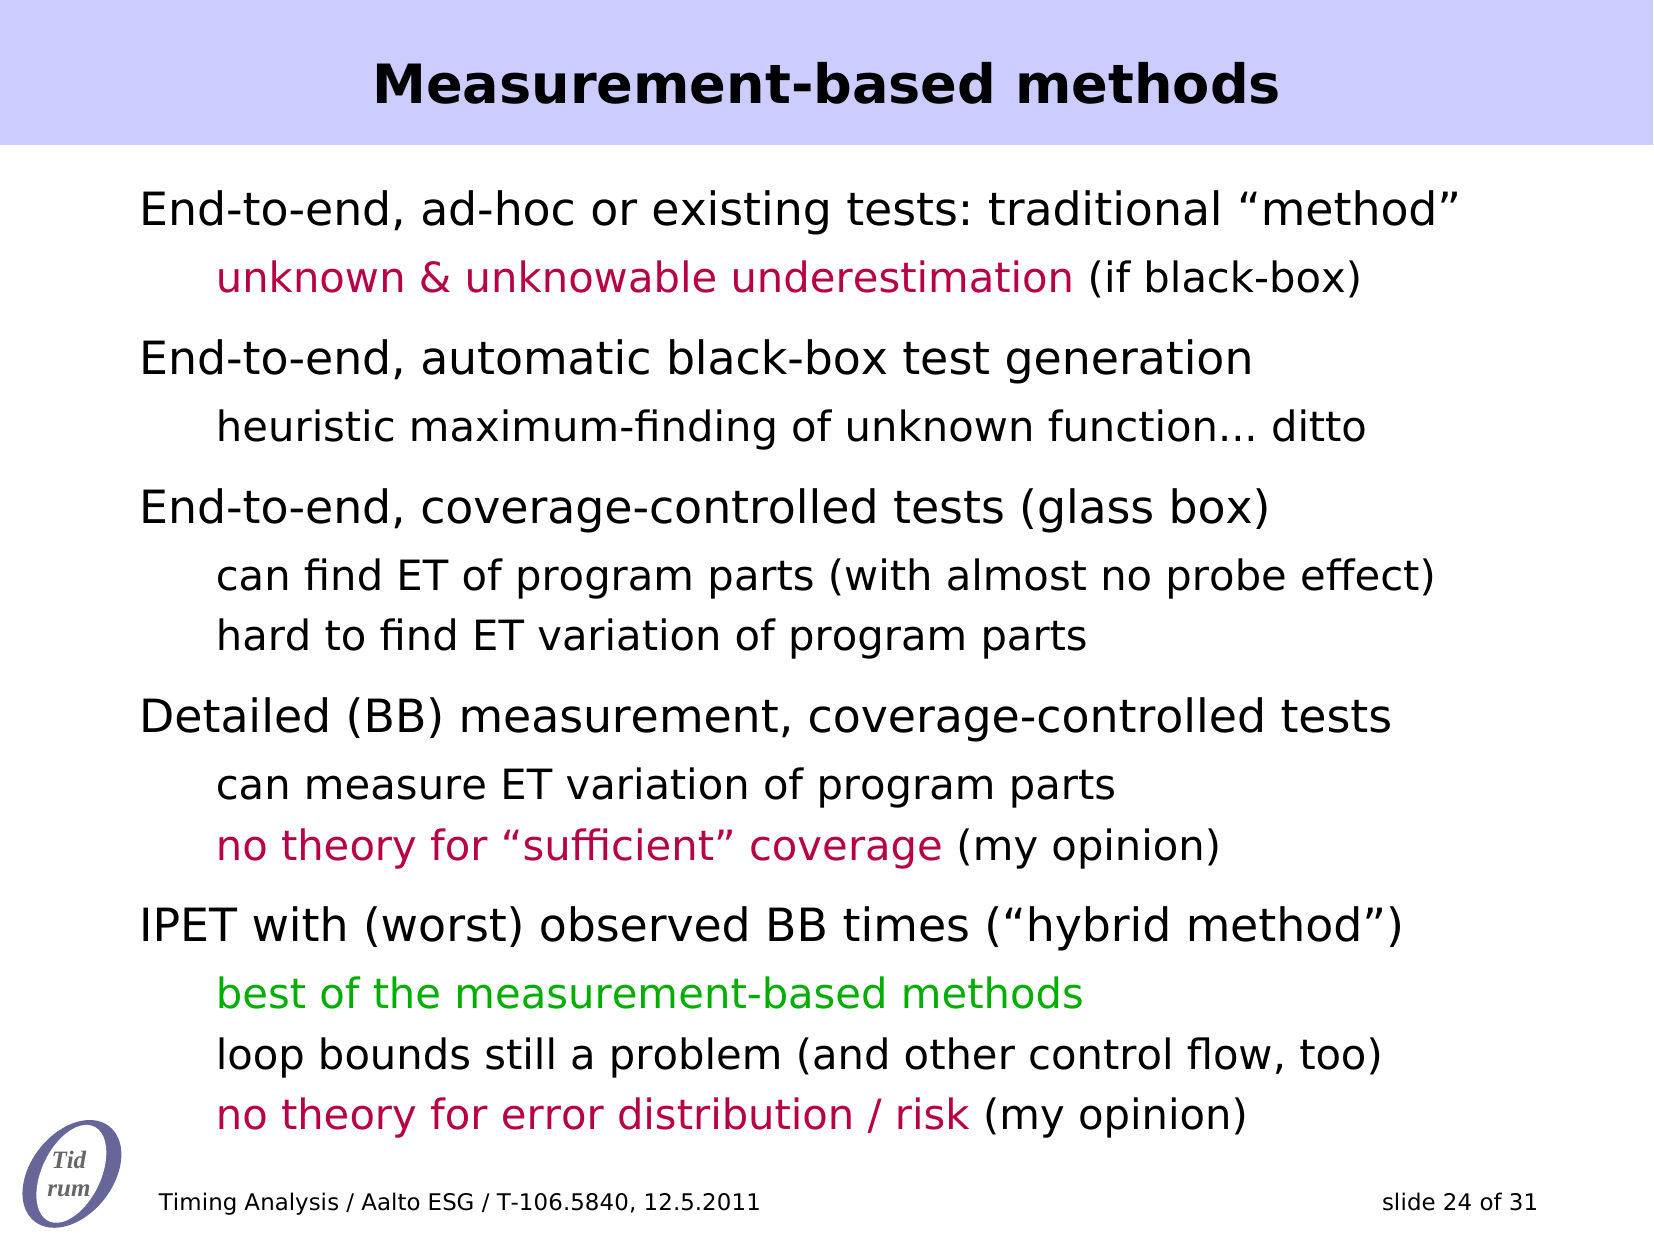

# Measurement-based methods
End-to-end, ad-hoc or existing tests: traditional “method”
unknown & unknowable underestimation (if black-box)
End-to-end, automatic black-box test generation
heuristic maximum-finding of unknown function... ditto
End-to-end, coverage-controlled tests (glass box)
can find ET of program parts (with almost no probe effect)
hard to find ET variation of program parts
Detailed (BB) measurement, coverage-controlled tests
can measure ET variation of program parts
no theory for “sufficient” coverage (my opinion)
IPET with (worst) observed BB times (“hybrid method”)
best of the measurement-based methods
loop bounds still a problem (and other control flow, too)
no theory for error distribution / risk (my opinion)